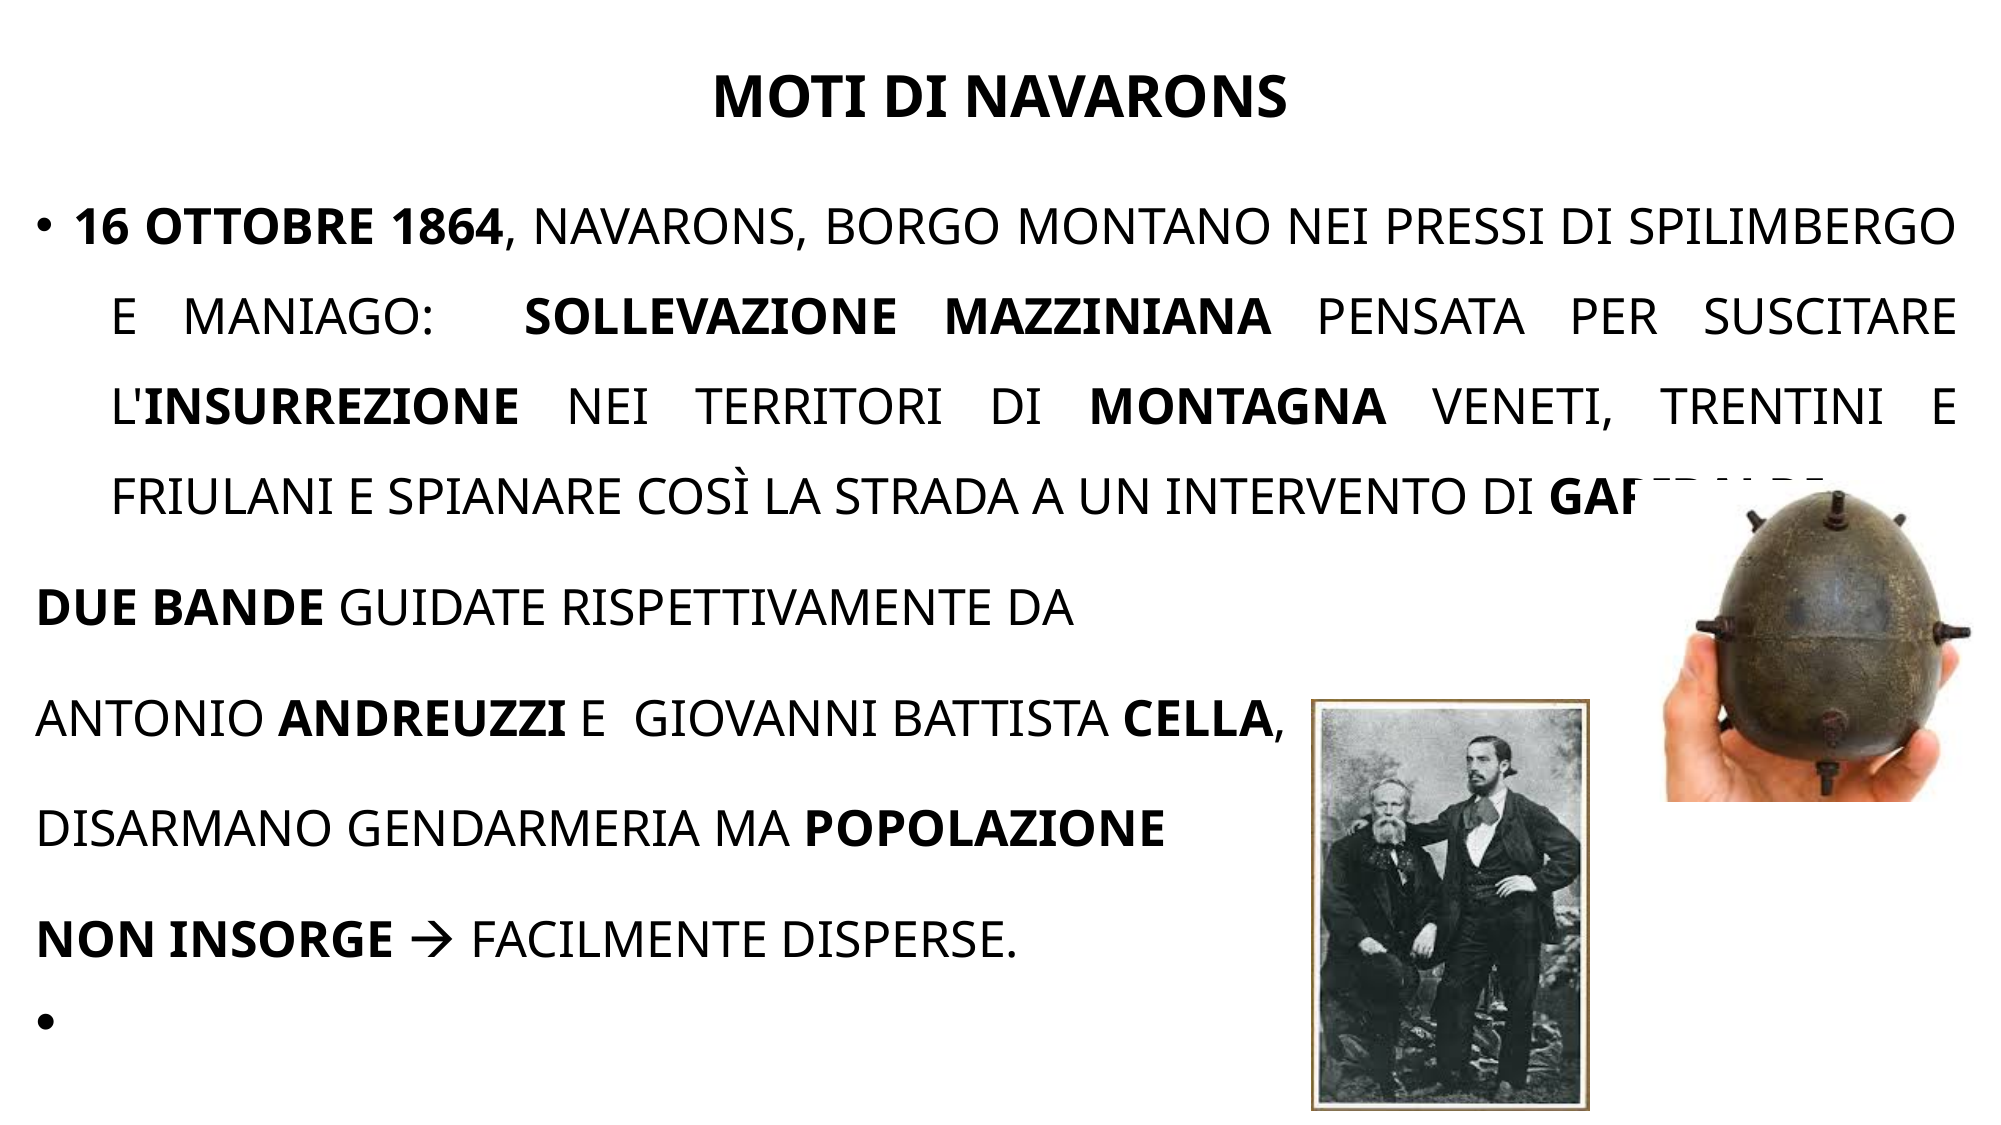

# MOTI DI NAVARONS
16 OTTOBRE 1864, NAVARONS, BORGO MONTANO NEI PRESSI DI SPILIMBERGO E MANIAGO: SOLLEVAZIONE MAZZINIANA PENSATA PER SUSCITARE L'INSURREZIONE NEI TERRITORI DI MONTAGNA VENETI, TRENTINI E FRIULANI E SPIANARE COSÌ LA STRADA A UN INTERVENTO DI GARIBALDI.
DUE BANDE GUIDATE RISPETTIVAMENTE DA
ANTONIO ANDREUZZI E GIOVANNI BATTISTA CELLA,
DISARMANO GENDARMERIA MA POPOLAZIONE
NON INSORGE  FACILMENTE DISPERSE.